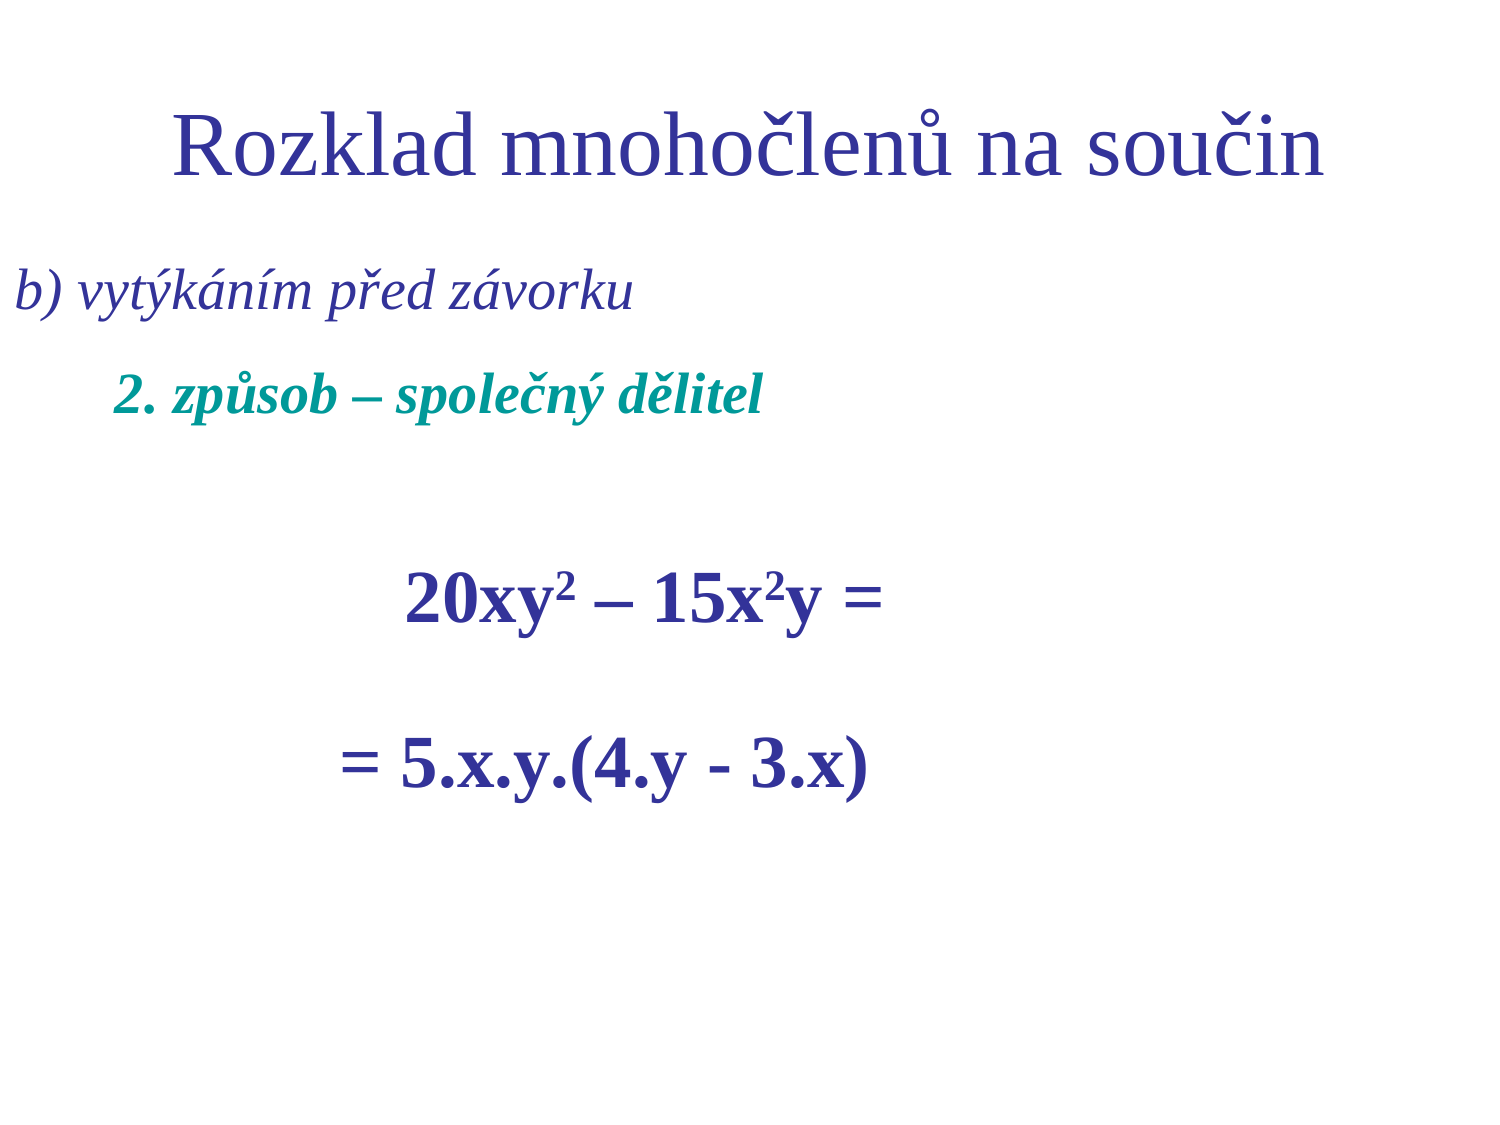

Rozklad mnohočlenů na součin
b) vytýkáním před závorku
2. způsob – společný dělitel
20xy2 – 15x2y =
= 5.x.y.(4.y - 3.x)